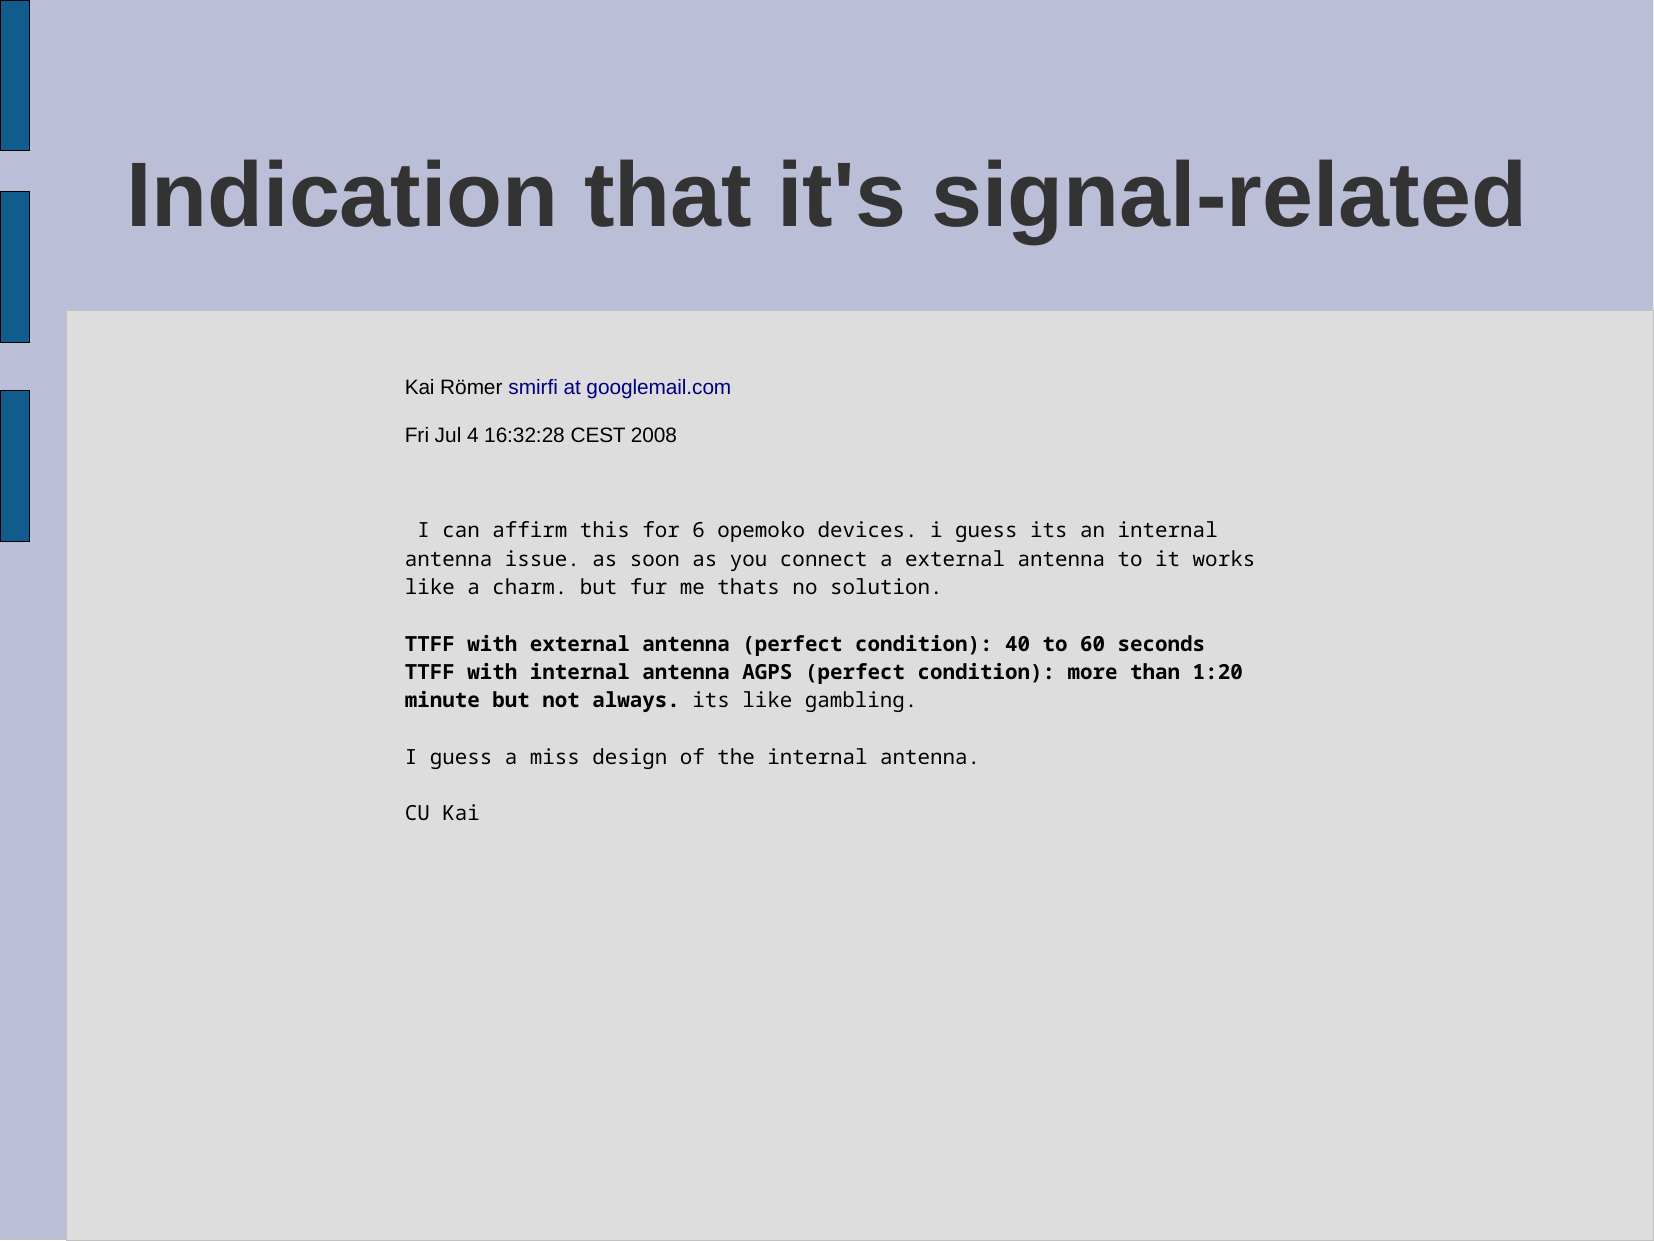

# Indication that it's signal-related
Kai Römer smirfi at googlemail.com
Fri Jul 4 16:32:28 CEST 2008
 I can affirm this for 6 opemoko devices. i guess its an internal
antenna issue. as soon as you connect a external antenna to it works
like a charm. but fur me thats no solution.
TTFF with external antenna (perfect condition): 40 to 60 seconds
TTFF with internal antenna AGPS (perfect condition): more than 1:20
minute but not always. its like gambling.
I guess a miss design of the internal antenna.
CU Kai